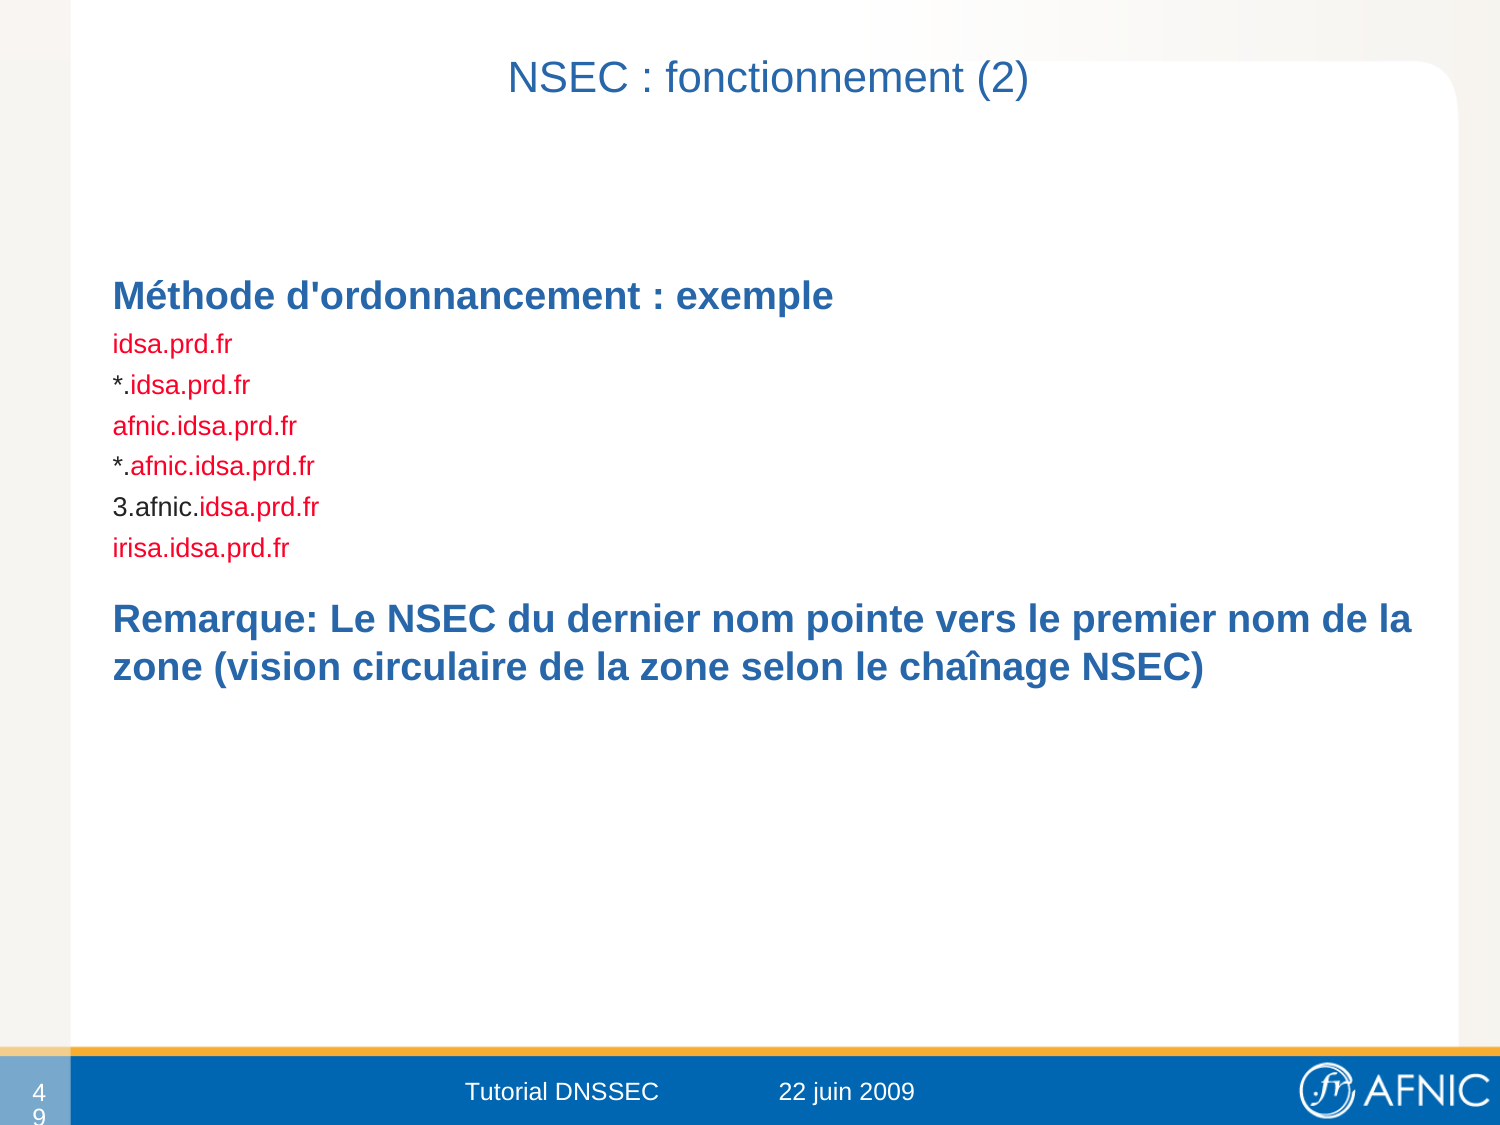

# NSEC : fonctionnement (2)
Méthode d'ordonnancement : exemple
idsa.prd.fr
*.idsa.prd.fr
afnic.idsa.prd.fr
*.afnic.idsa.prd.fr
3.afnic.idsa.prd.fr
irisa.idsa.prd.fr
Remarque: Le NSEC du dernier nom pointe vers le premier nom de la zone (vision circulaire de la zone selon le chaînage NSEC)